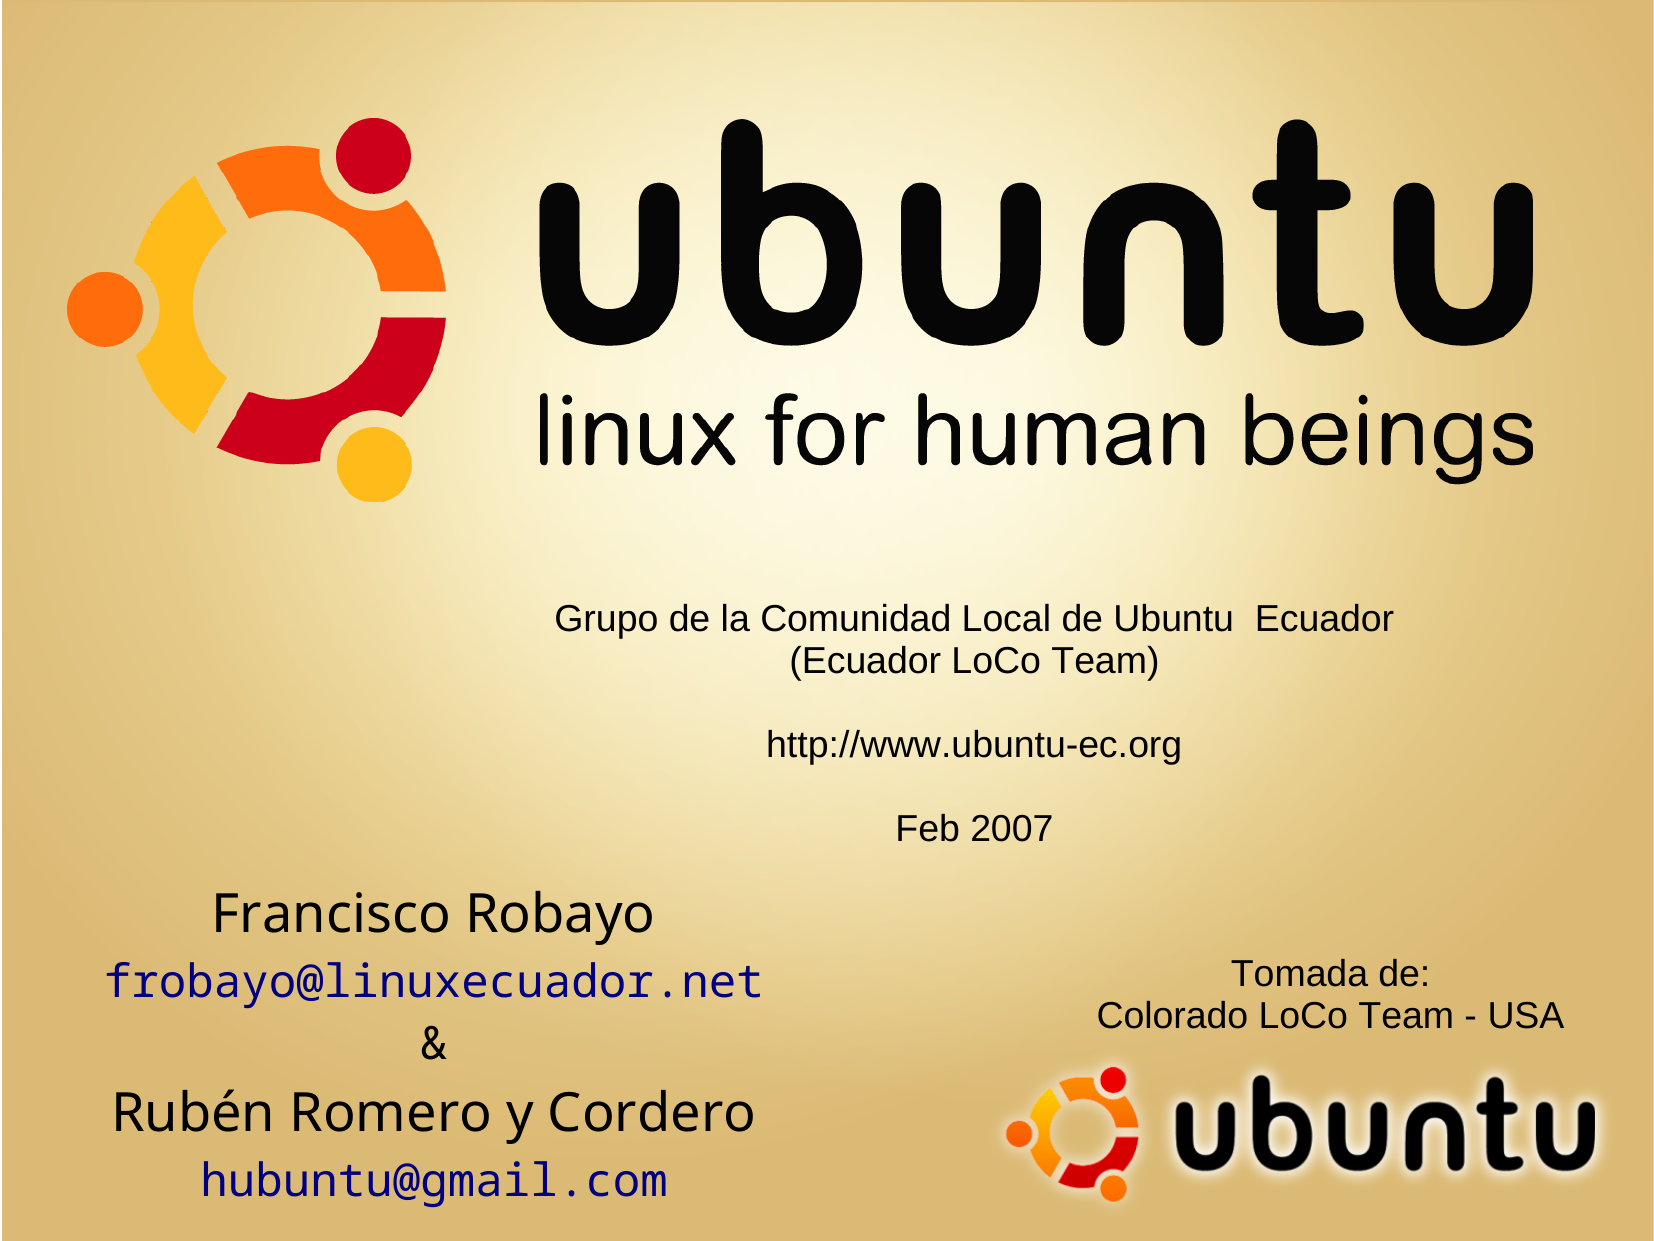

Grupo de la Comunidad Local de Ubuntu Ecuador (Ecuador LoCo Team)
http://www.ubuntu-ec.org
Feb 2007
# Francisco Robayo frobayo@linuxecuador.net & Rubén Romero y Cordero hubuntu@gmail.com
Tomada de:
Colorado LoCo Team - USA